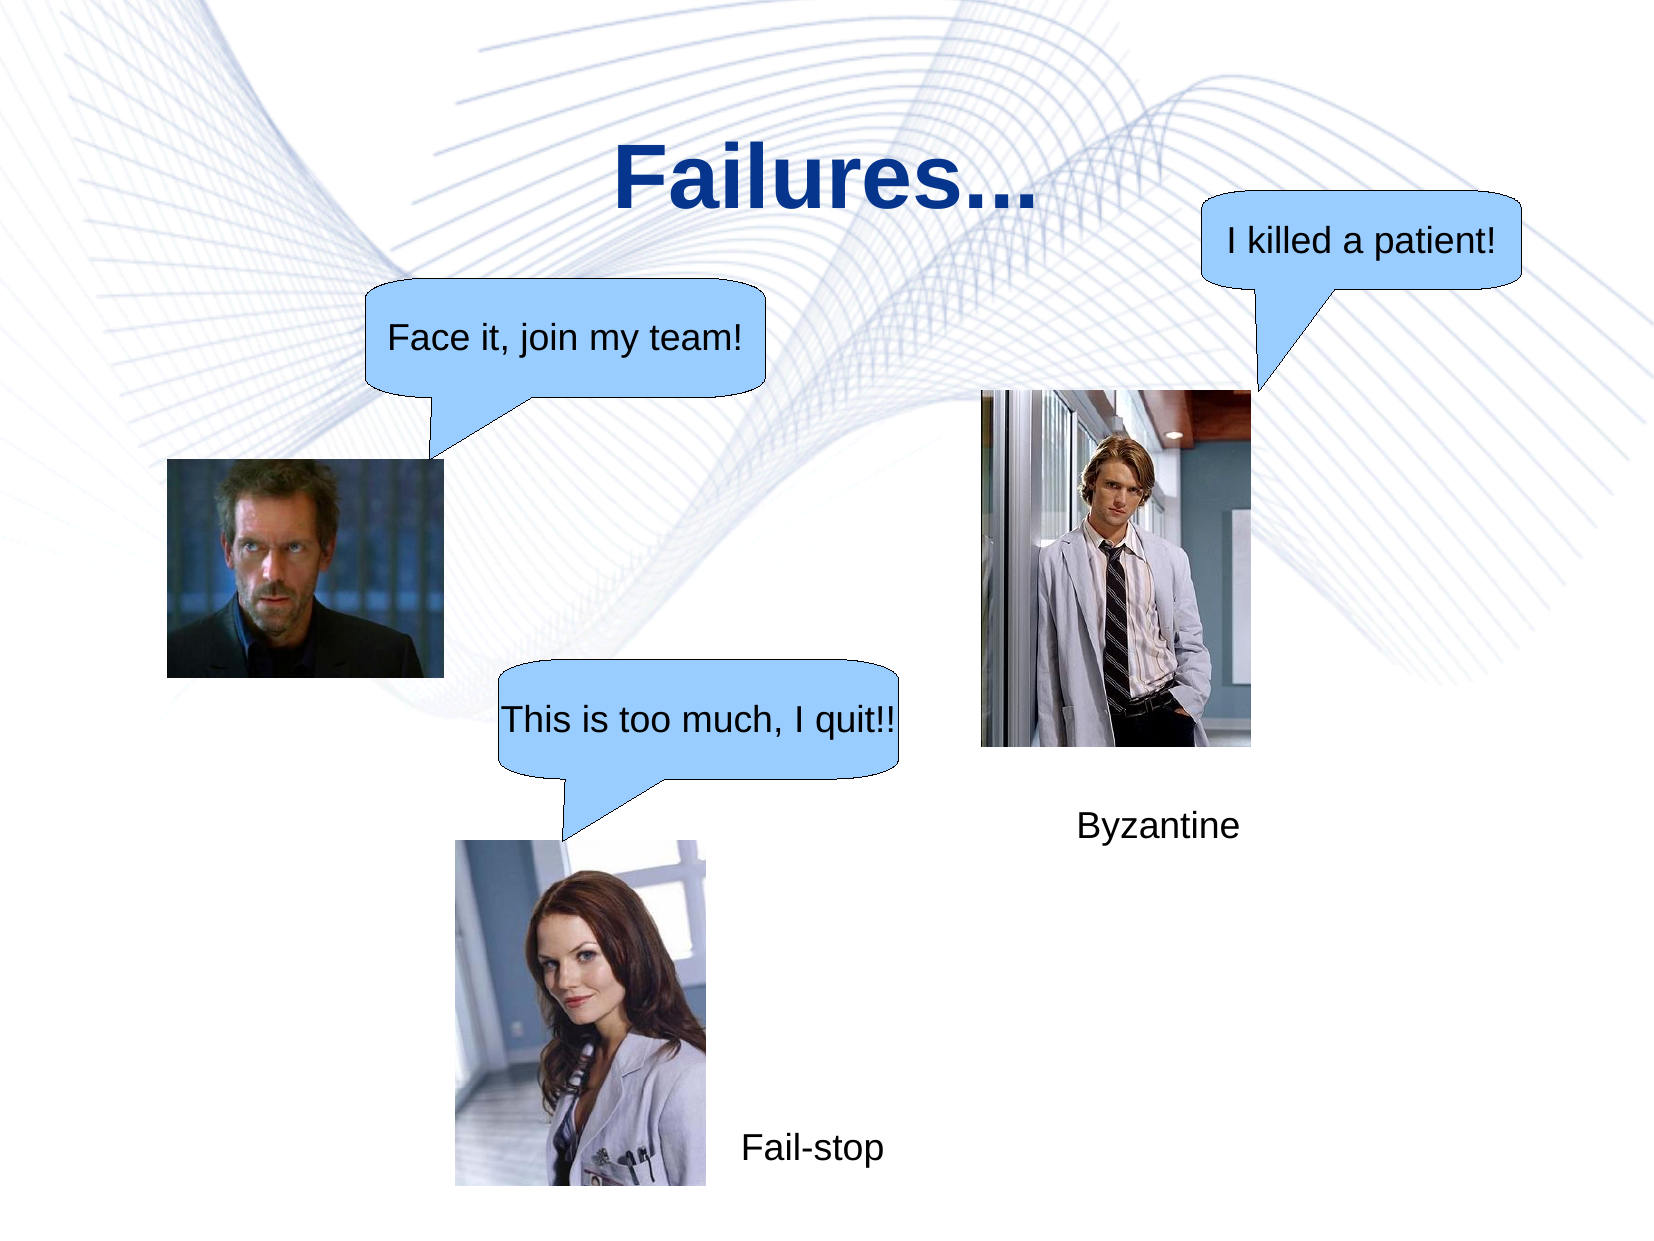

# Failures...
I killed a patient!
Face it, join my team!
This is too much, I quit!!
Byzantine
Fail-stop